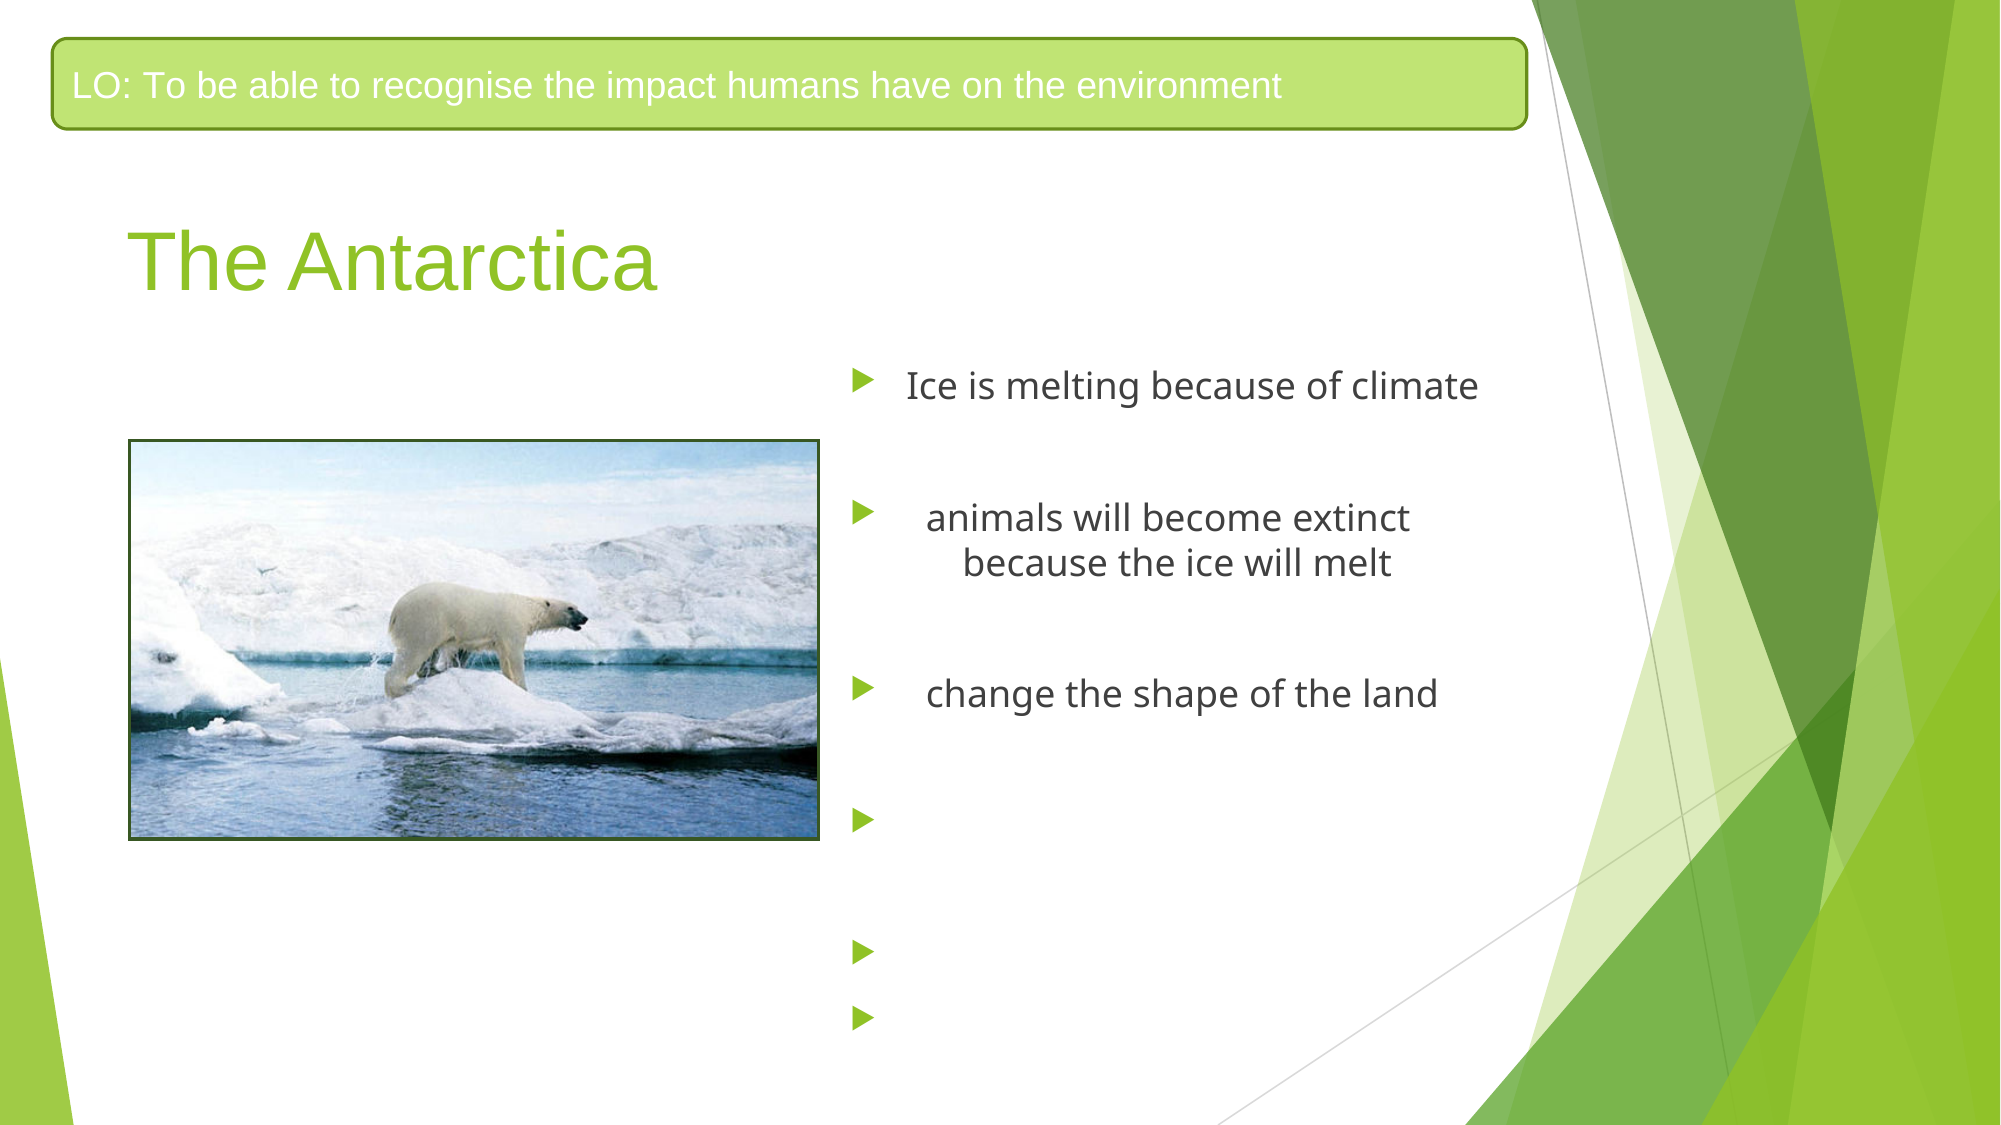

LO: To be able to recognise the impact humans have on the environment
# The Antarctica
Ice is melting because of climate
 animals will become extinct because the ice will melt
 change the shape of the land